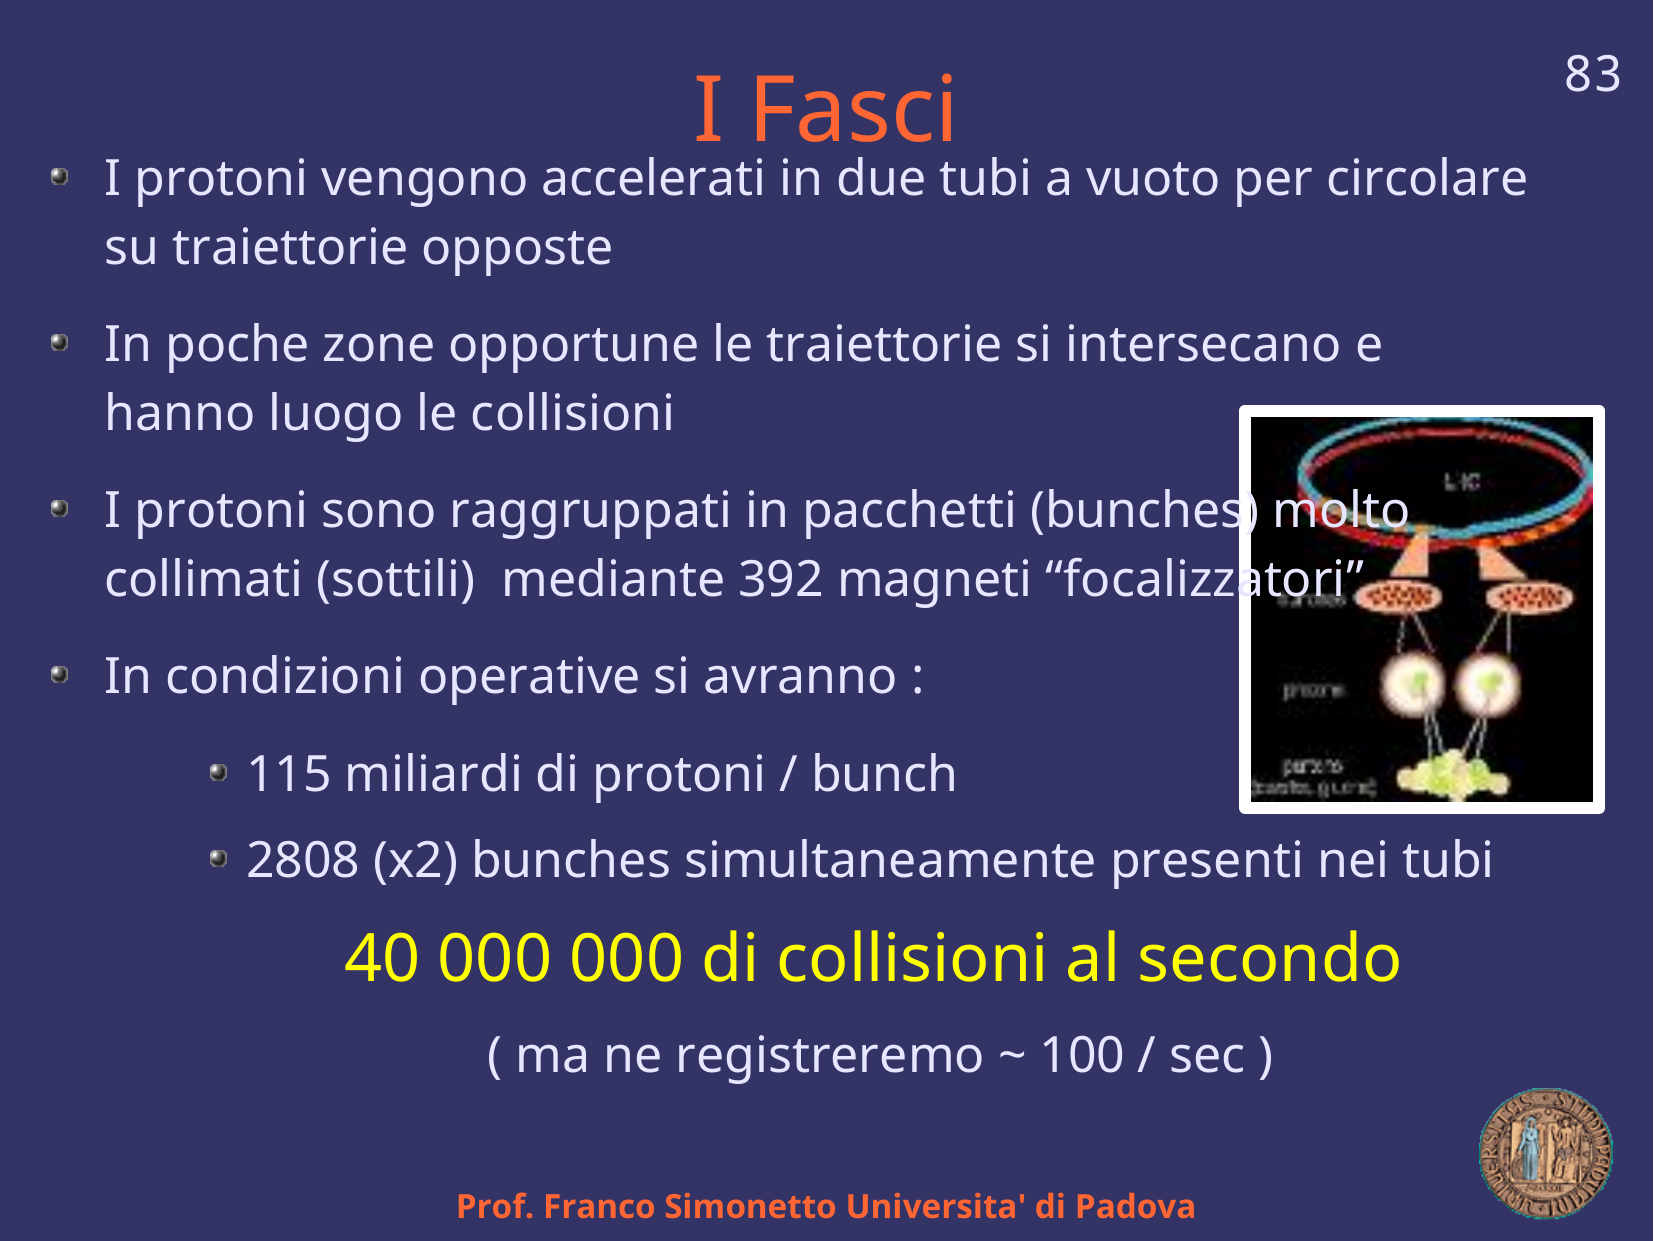

83
# I Fasci
I protoni vengono accelerati in due tubi a vuoto per circolare su traiettorie opposte
In poche zone opportune le traiettorie si intersecano e hanno luogo le collisioni
I protoni sono raggruppati in pacchetti (bunches) molto collimati (sottili) mediante 392 magneti “focalizzatori”
In condizioni operative si avranno :
115 miliardi di protoni / bunch
2808 (x2) bunches simultaneamente presenti nei tubi
40 000 000 di collisioni al secondo
 ( ma ne registreremo ~ 100 / sec )